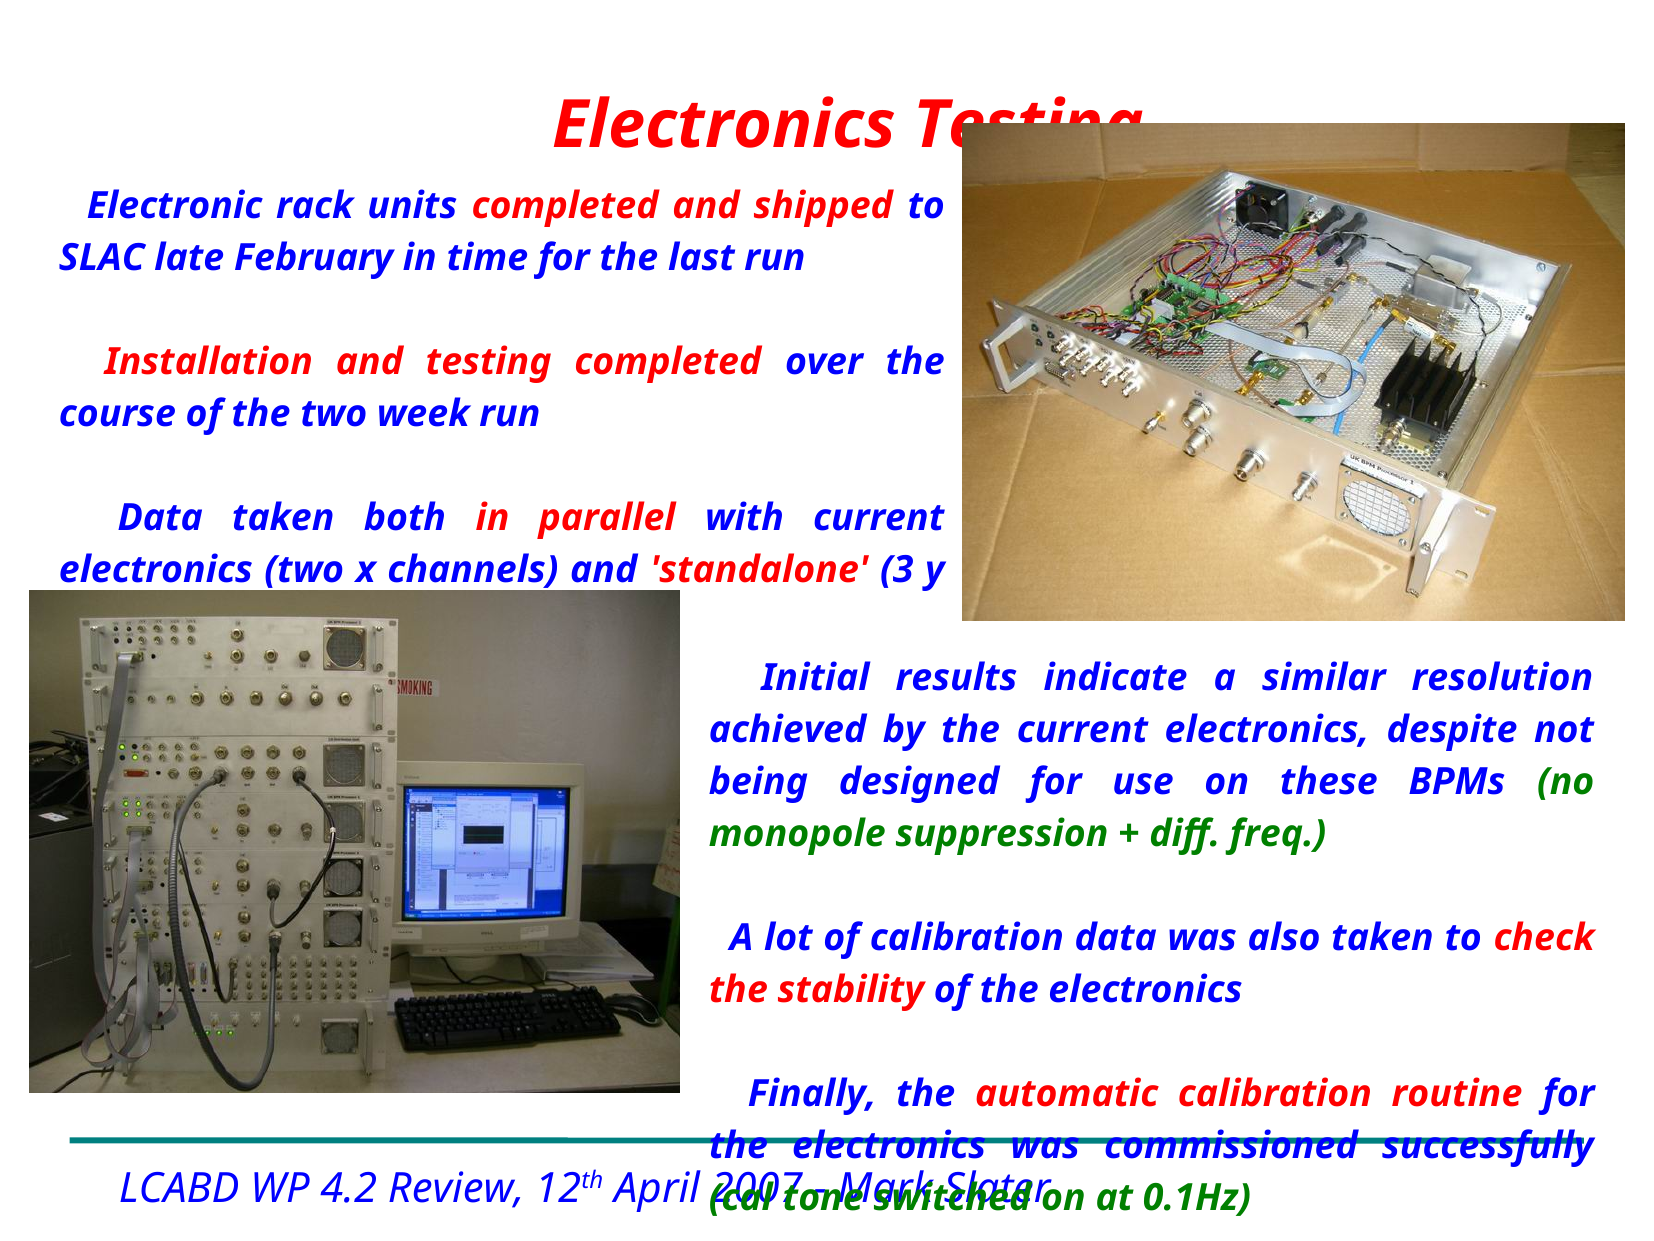

Electronics Testing
 Electronic rack units completed and shipped to SLAC late February in time for the last run
 Installation and testing completed over the course of the two week run
 Data taken both in parallel with current electronics (two x channels) and 'standalone' (3 y and a q channel)
 Initial results indicate a similar resolution achieved by the current electronics, despite not being designed for use on these BPMs (no monopole suppression + diff. freq.)
 A lot of calibration data was also taken to check the stability of the electronics
 Finally, the automatic calibration routine for the electronics was commissioned successfully (cal tone switched on at 0.1Hz)
LCABD WP 4.2 Review, 12th April 2007 - Mark Slater